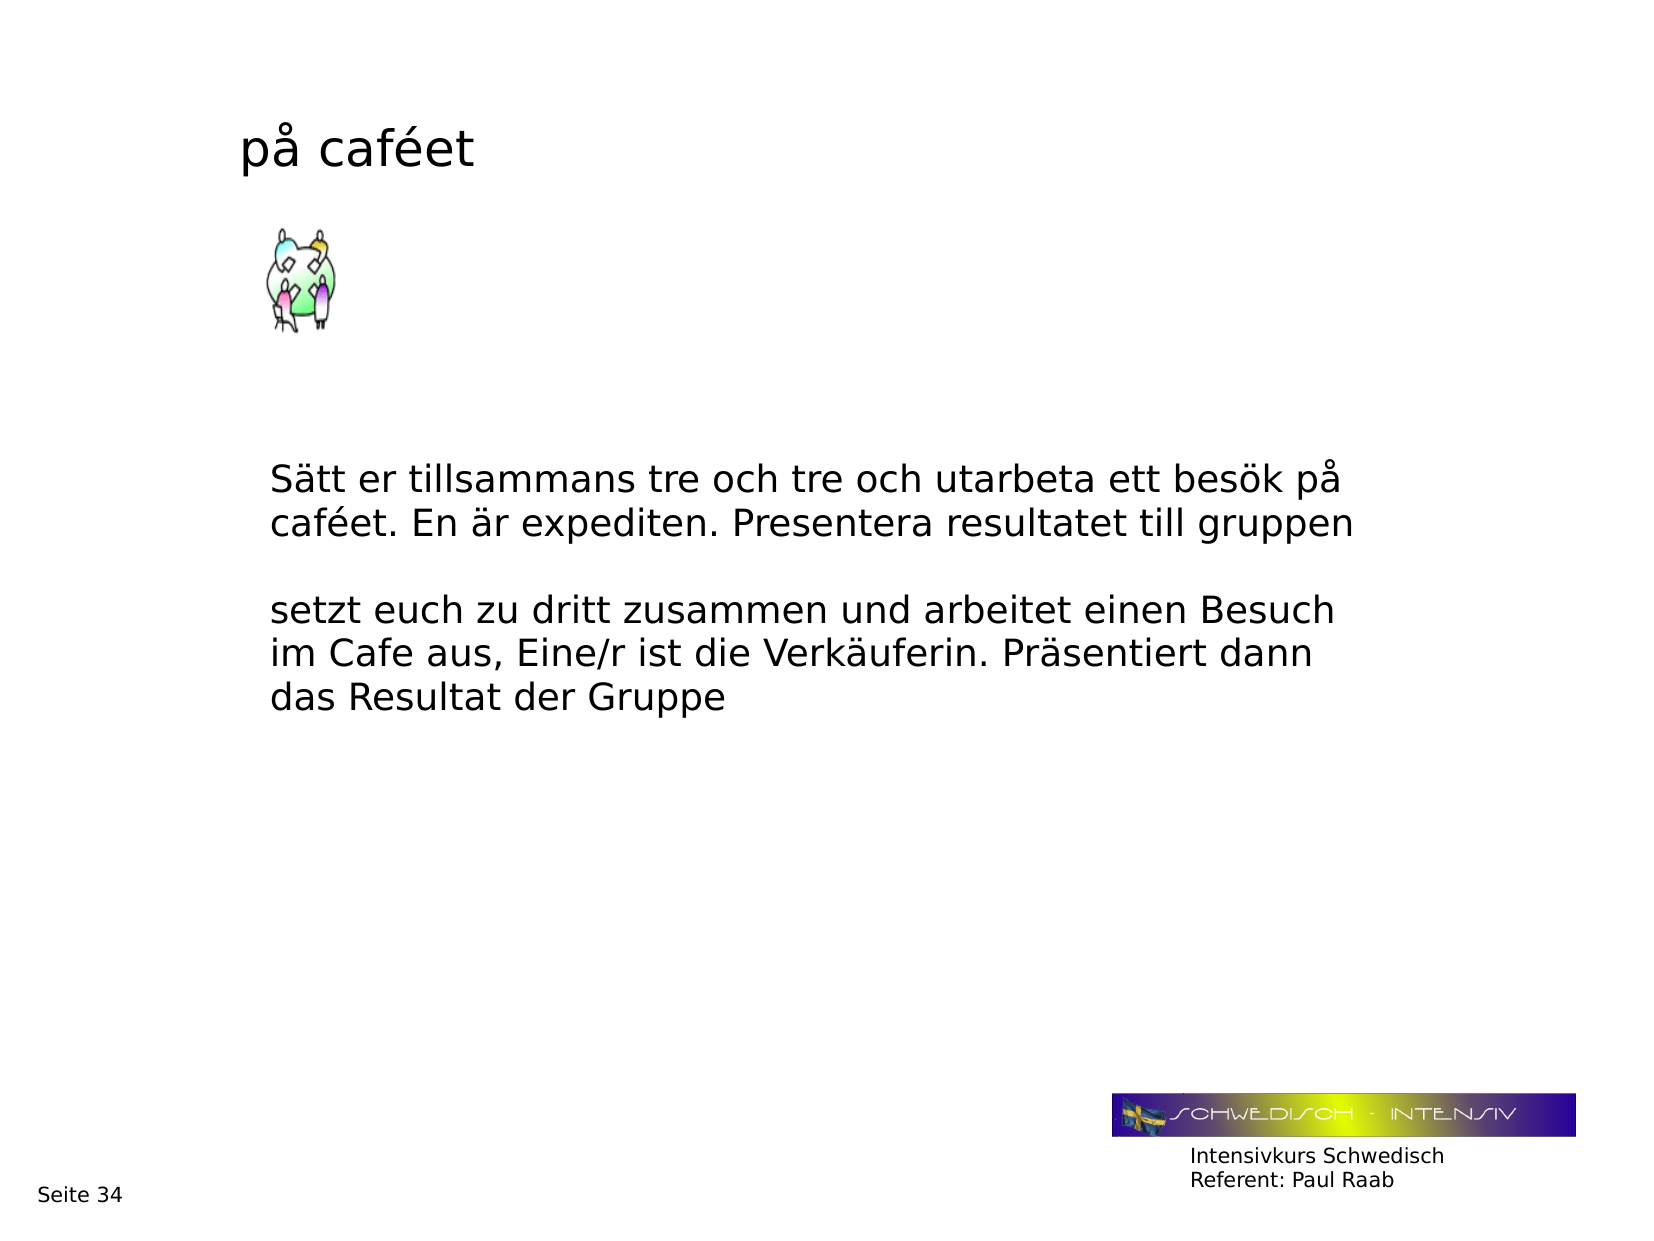

på caféet
Sätt er tillsammans tre och tre och utarbeta ett besök på caféet. En är expediten. Presentera resultatet till gruppen
setzt euch zu dritt zusammen und arbeitet einen Besuch im Cafe aus, Eine/r ist die Verkäuferin. Präsentiert dann das Resultat der Gruppe